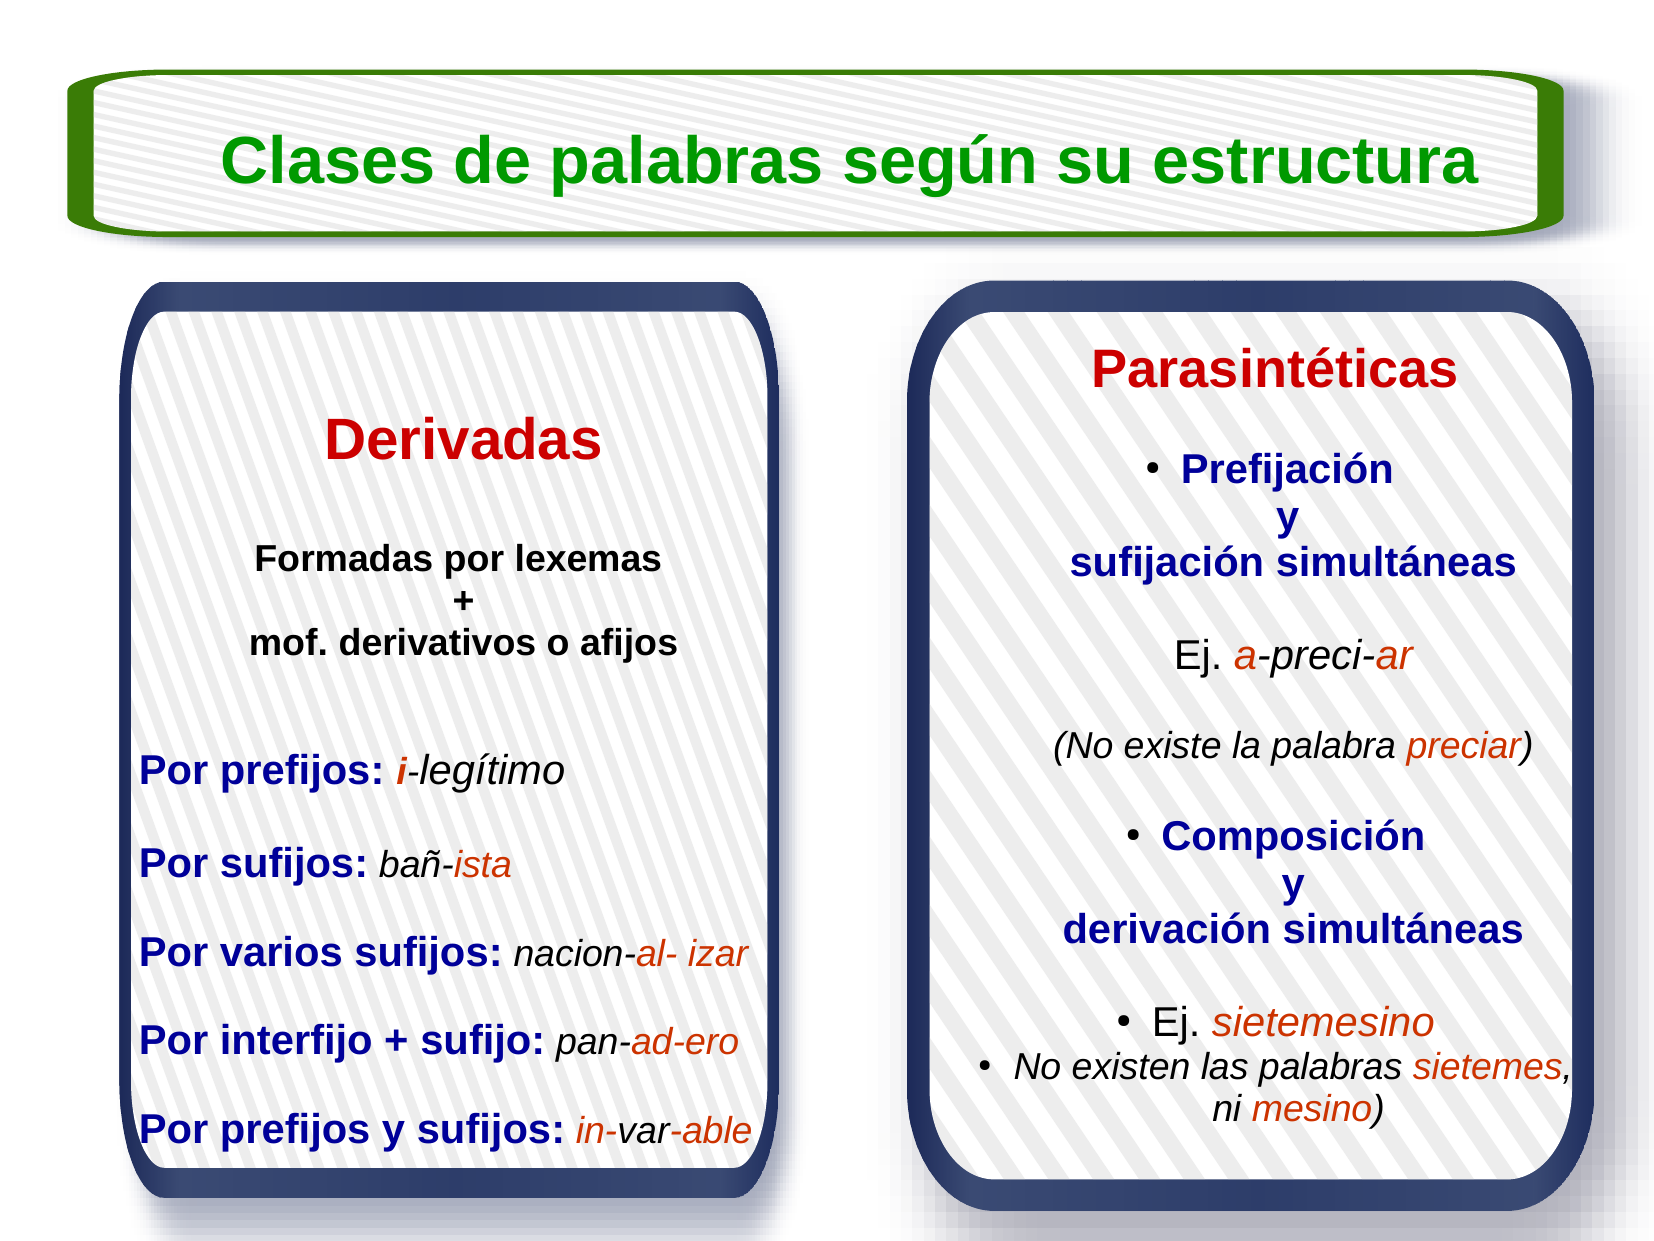

#
Clases de palabras según su estructura
Parasintéticas
Prefijación
y
sufijación simultáneas
Ej. a-preci-ar
(No existe la palabra preciar)
Composición
y
derivación simultáneas
Ej. sietemesino
No existen las palabras sietemes,
 ni mesino)
Derivadas
Formadas por lexemas
+
mof. derivativos o afijos
Por prefijos: i-legítimo
Por sufijos: bañ-ista
Por varios sufijos: nacion-al- izar
Por interfijo + sufijo: pan-ad-ero
Por prefijos y sufijos: in-var-able